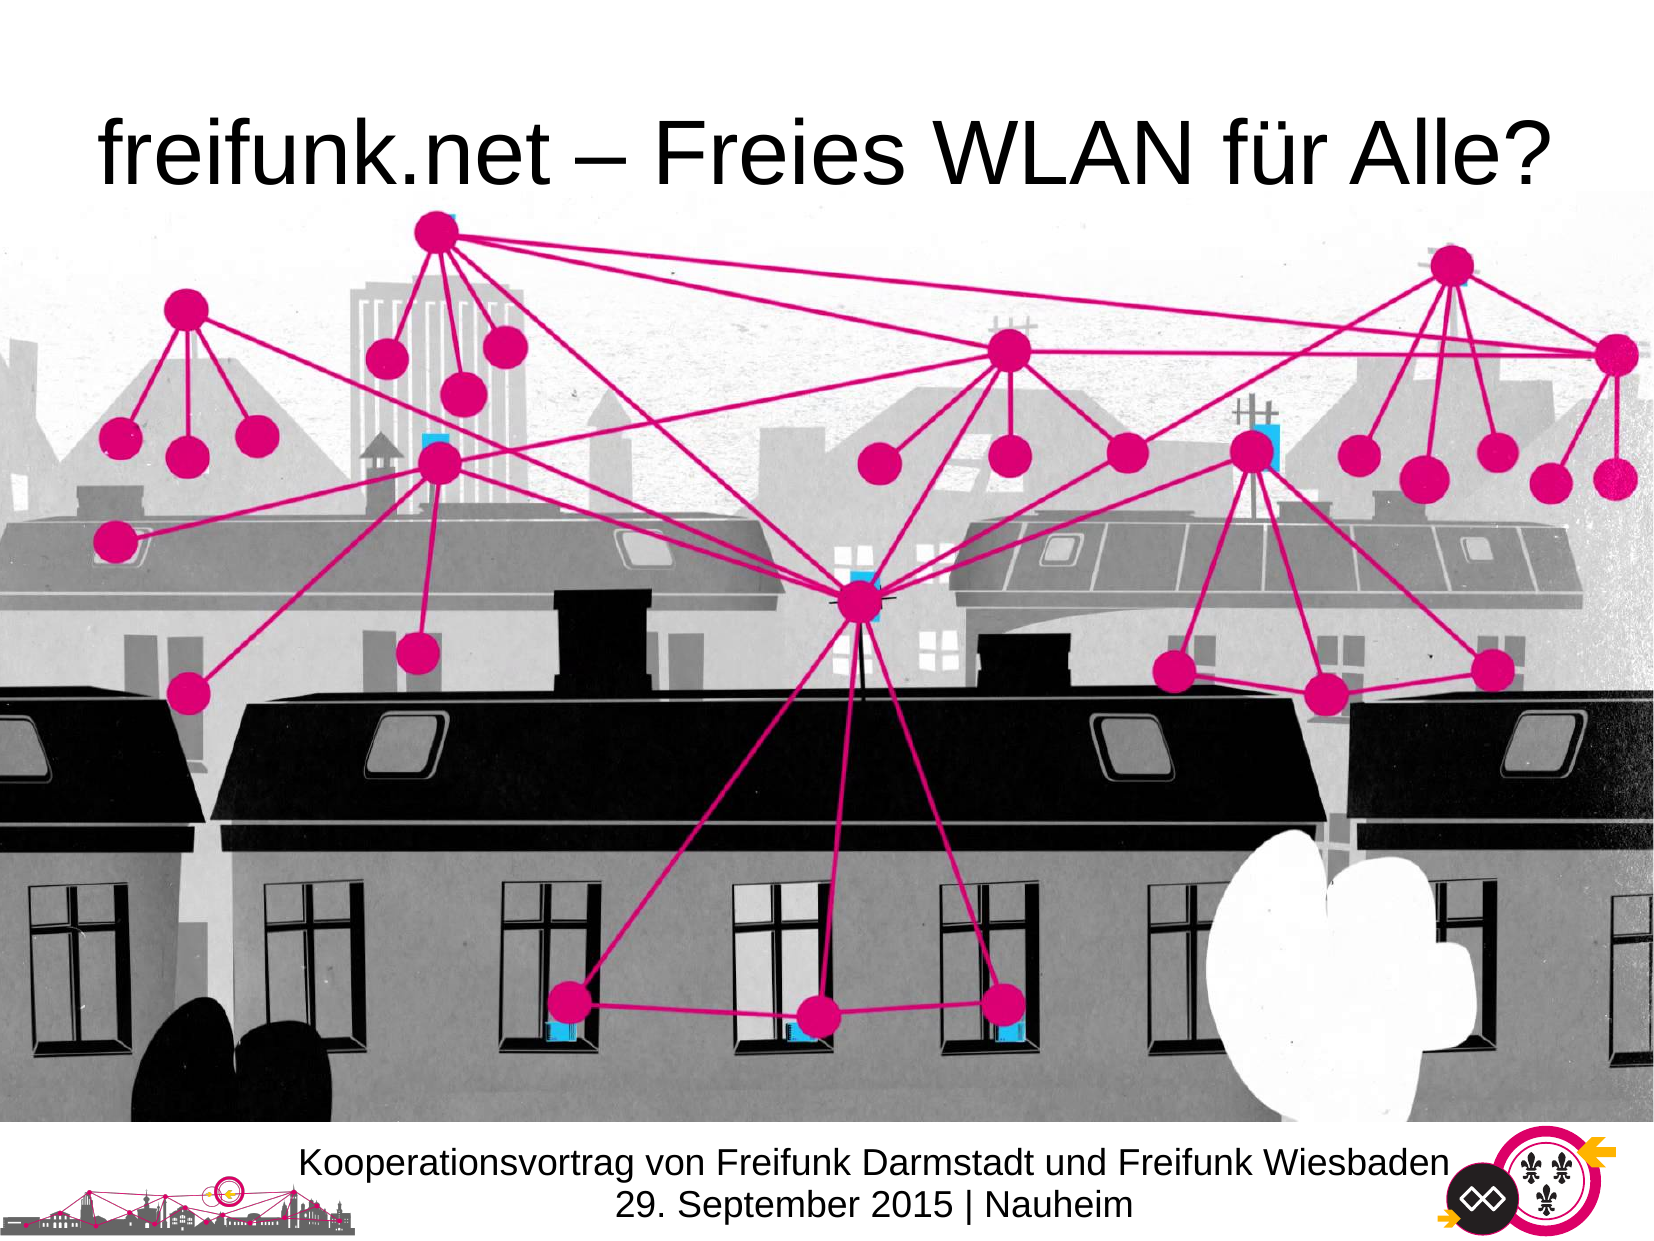

# freifunk.net – Freies WLAN für Alle?
Kooperationsvortrag von Freifunk Darmstadt und Freifunk Wiesbaden
29. September 2015 | Nauheim